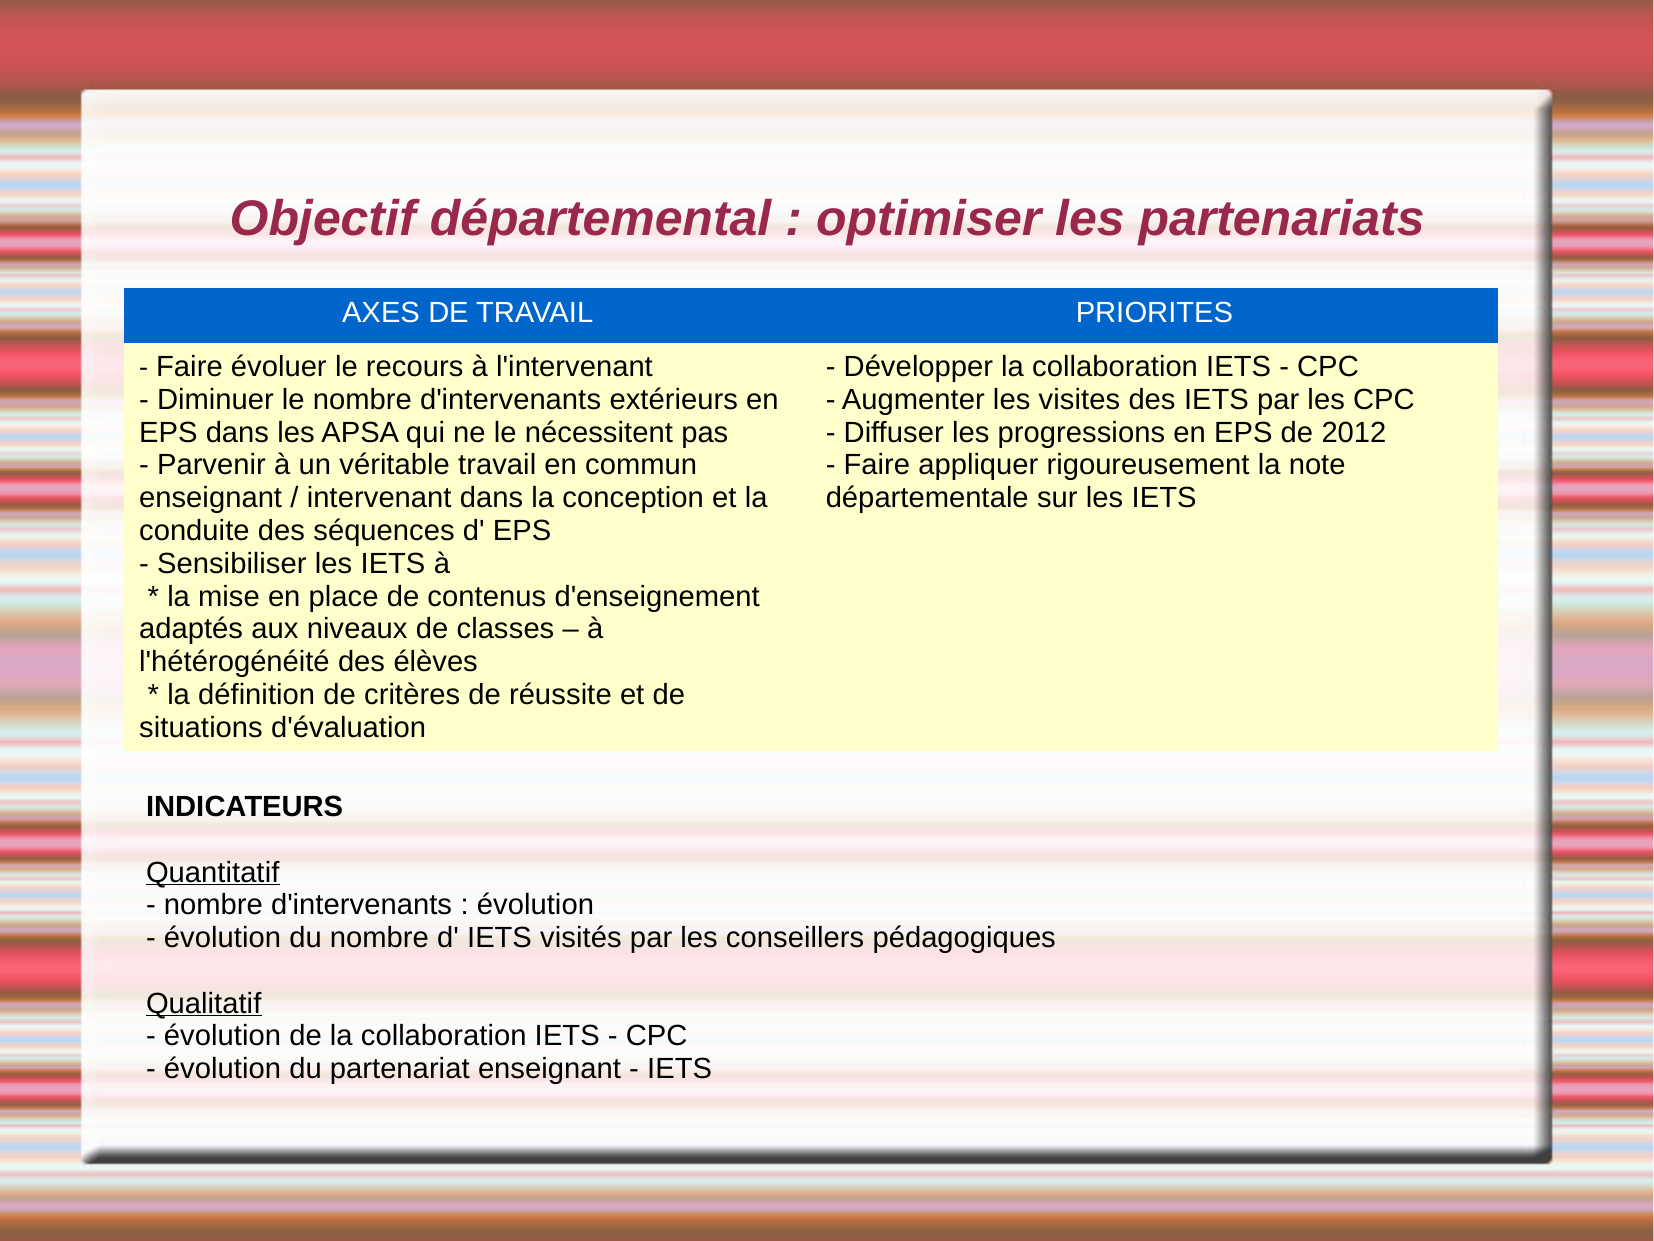

# Objectif départemental : optimiser les partenariats
| AXES DE TRAVAIL | PRIORITES |
| --- | --- |
| - Faire évoluer le recours à l'intervenant - Diminuer le nombre d'intervenants extérieurs en EPS dans les APSA qui ne le nécessitent pas - Parvenir à un véritable travail en commun enseignant / intervenant dans la conception et la conduite des séquences d' EPS - Sensibiliser les IETS à \* la mise en place de contenus d'enseignement adaptés aux niveaux de classes – à l'hétérogénéité des élèves \* la définition de critères de réussite et de situations d'évaluation | - Développer la collaboration IETS - CPC - Augmenter les visites des IETS par les CPC - Diffuser les progressions en EPS de 2012 - Faire appliquer rigoureusement la note départementale sur les IETS |
| INDICATEURS  Quantitatif - nombre d'intervenants : évolution - évolution du nombre d' IETS visités par les conseillers pédagogiques Qualitatif - évolution de la collaboration IETS - CPC - évolution du partenariat enseignant - IETS |
| --- |